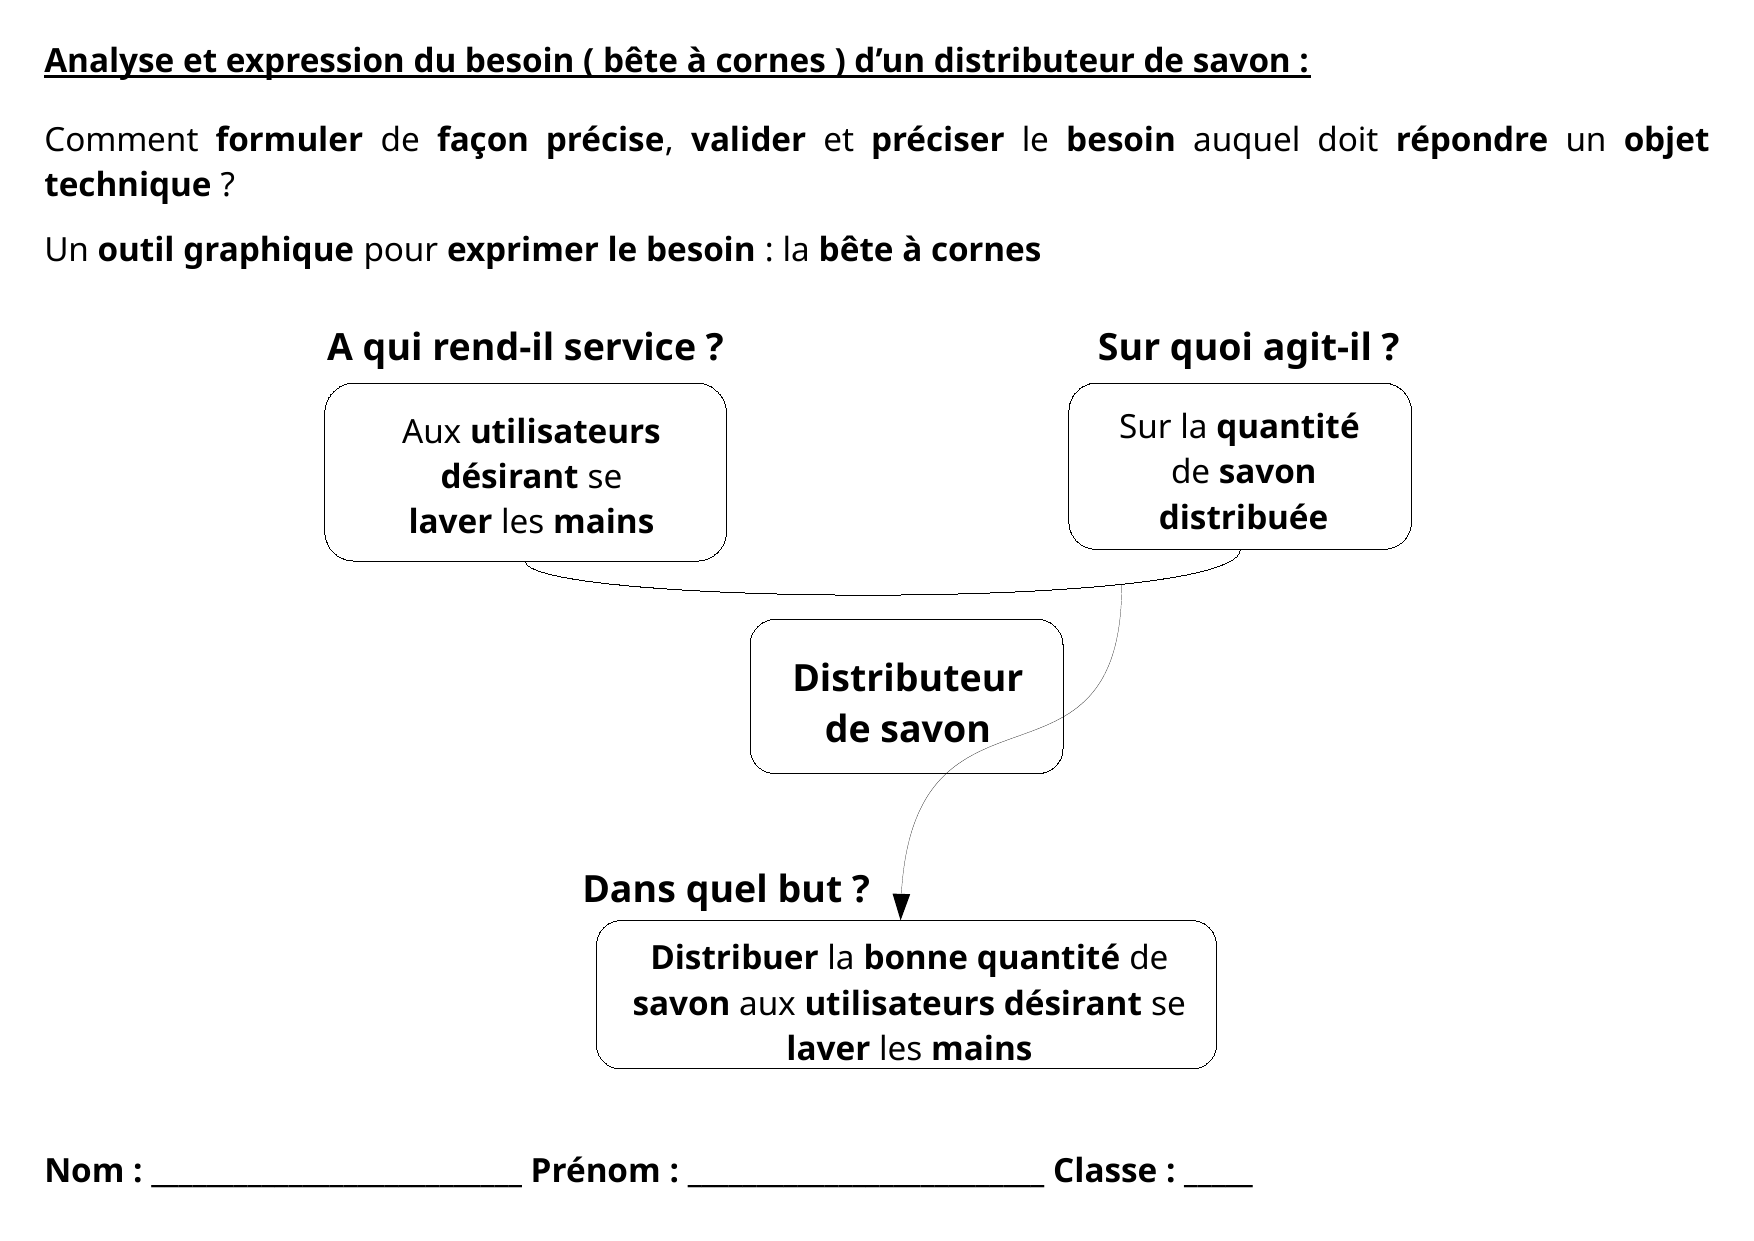

Analyse et expression du besoin ( bête à cornes ) d’un distributeur de savon :
Comment formuler de façon précise, valider et préciser le besoin auquel doit répondre un objet technique ?
Un outil graphique pour exprimer le besoin : la bête à cornes
A qui rend-il service ?
Sur quoi agit-il ?
Sur la quantité
de savon
distribuée
Aux utilisateurs désirant se laver les mains
Distributeur
de savon
Dans quel but ?
Distribuer la bonne quantité de savon aux utilisateurs désirant se laver les mains
Nom : ___________________________ Prénom : __________________________ Classe : _____